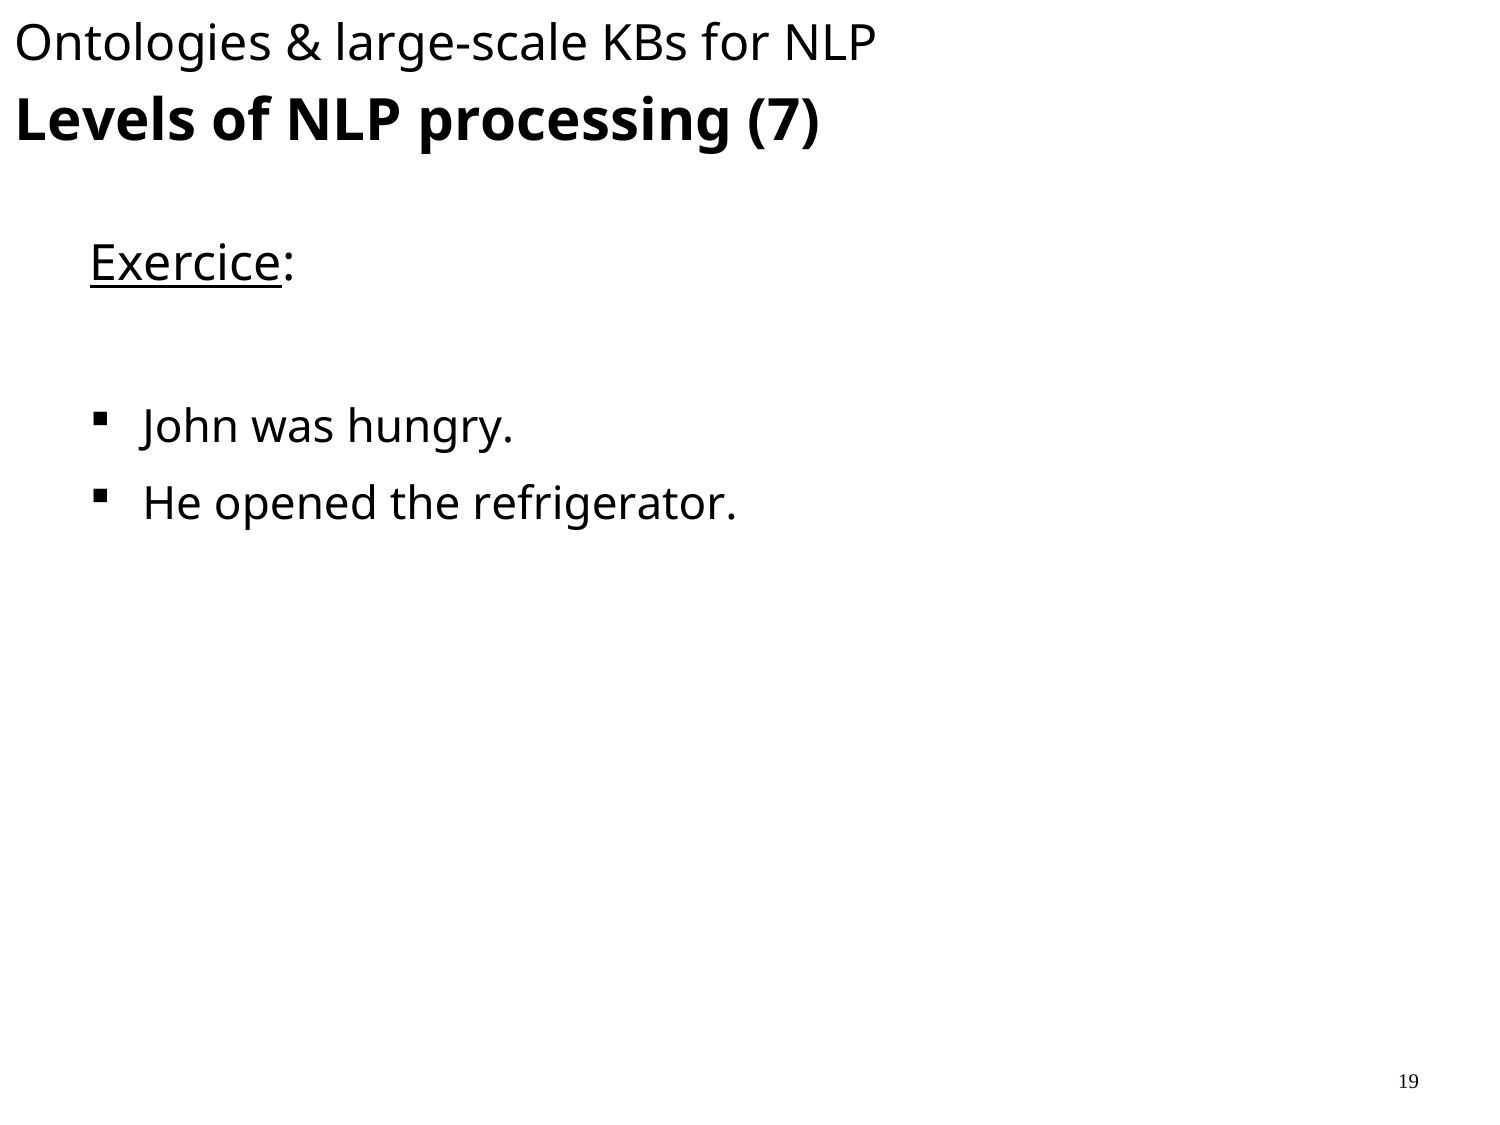

Ontologies & large-scale KBs for NLP
Levels of NLP processing (7)
# Exercice:
John was hungry.
He opened the refrigerator.
19